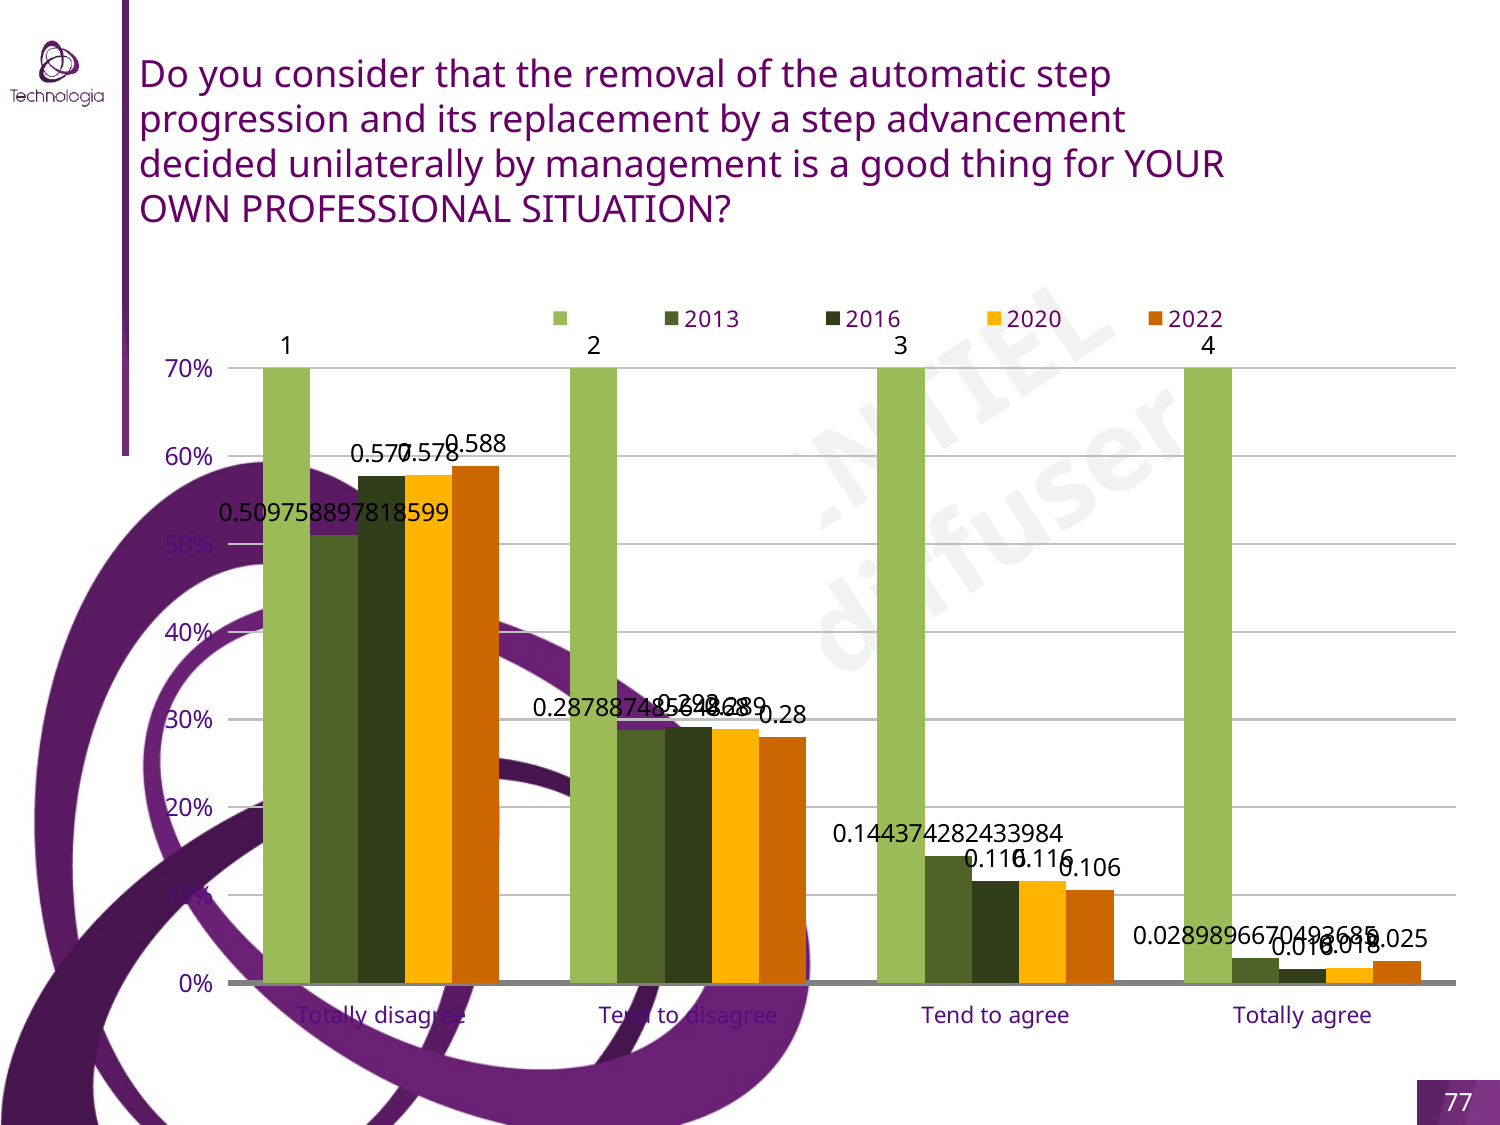

# Do you consider that the removal of the automatic step progression and its replacement by a step advancement decided unilaterally by management is a good thing for YOUR OWN PROFESSIONAL SITUATION?
[unsupported chart]